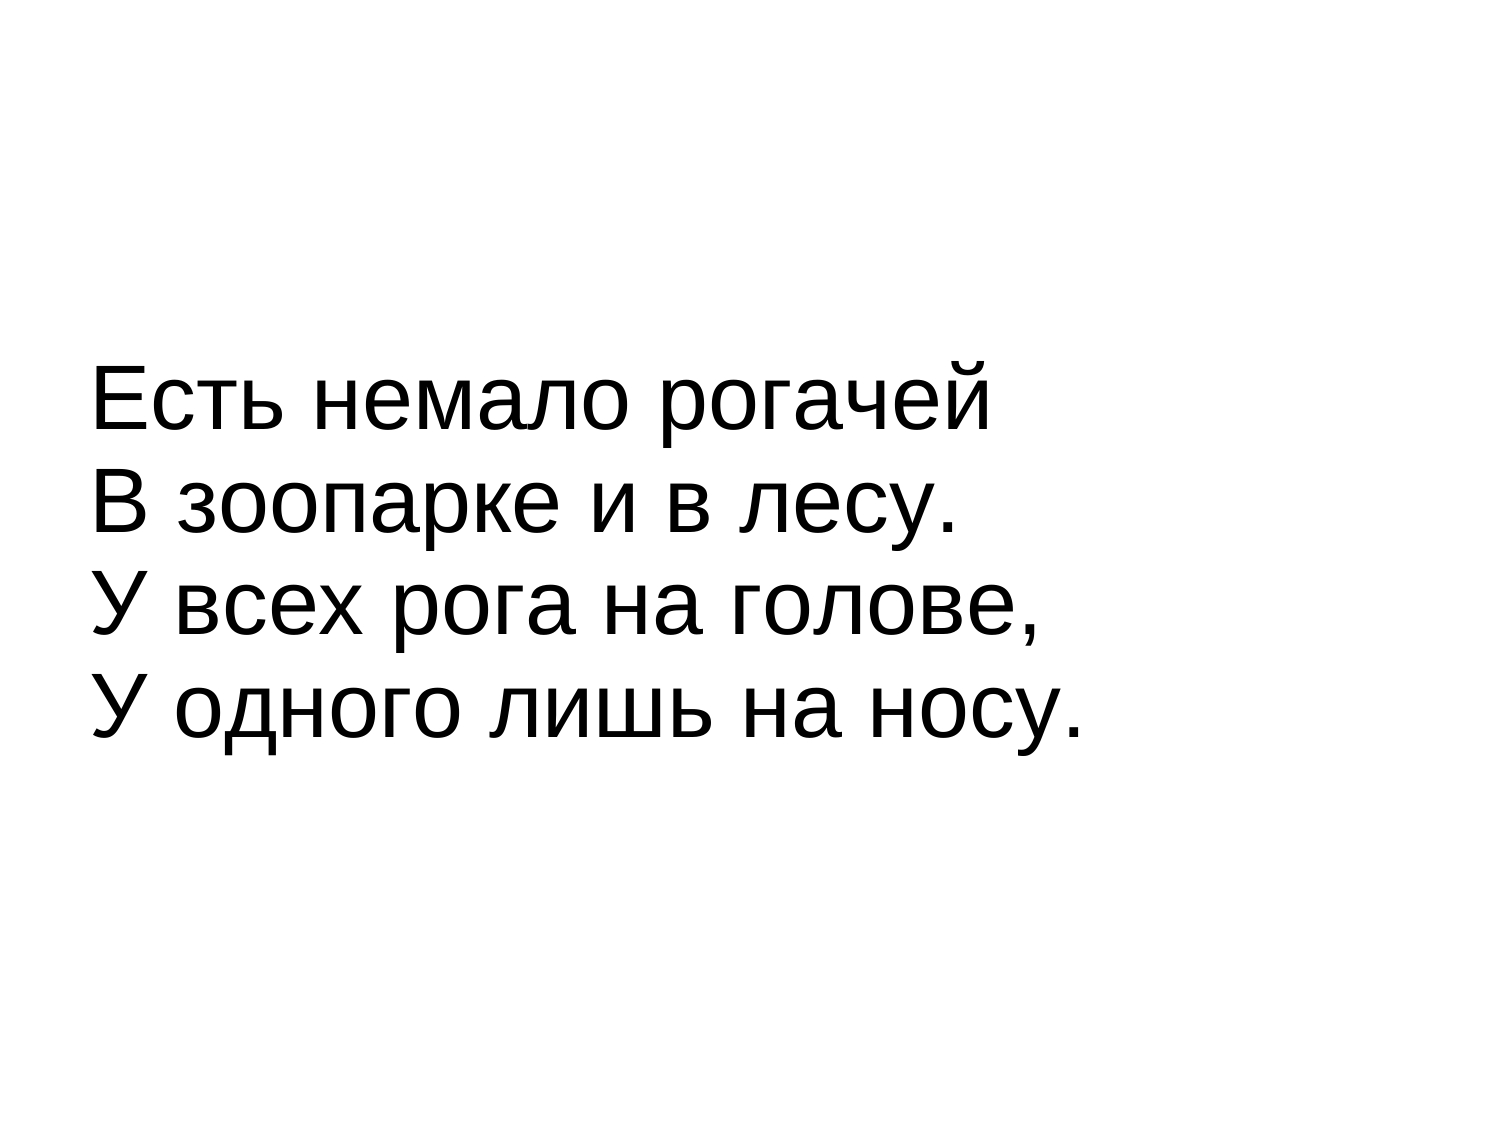

# Есть немало рогачей В зоопарке и в лесу. У всех рога на голове, У одного лишь на носу.